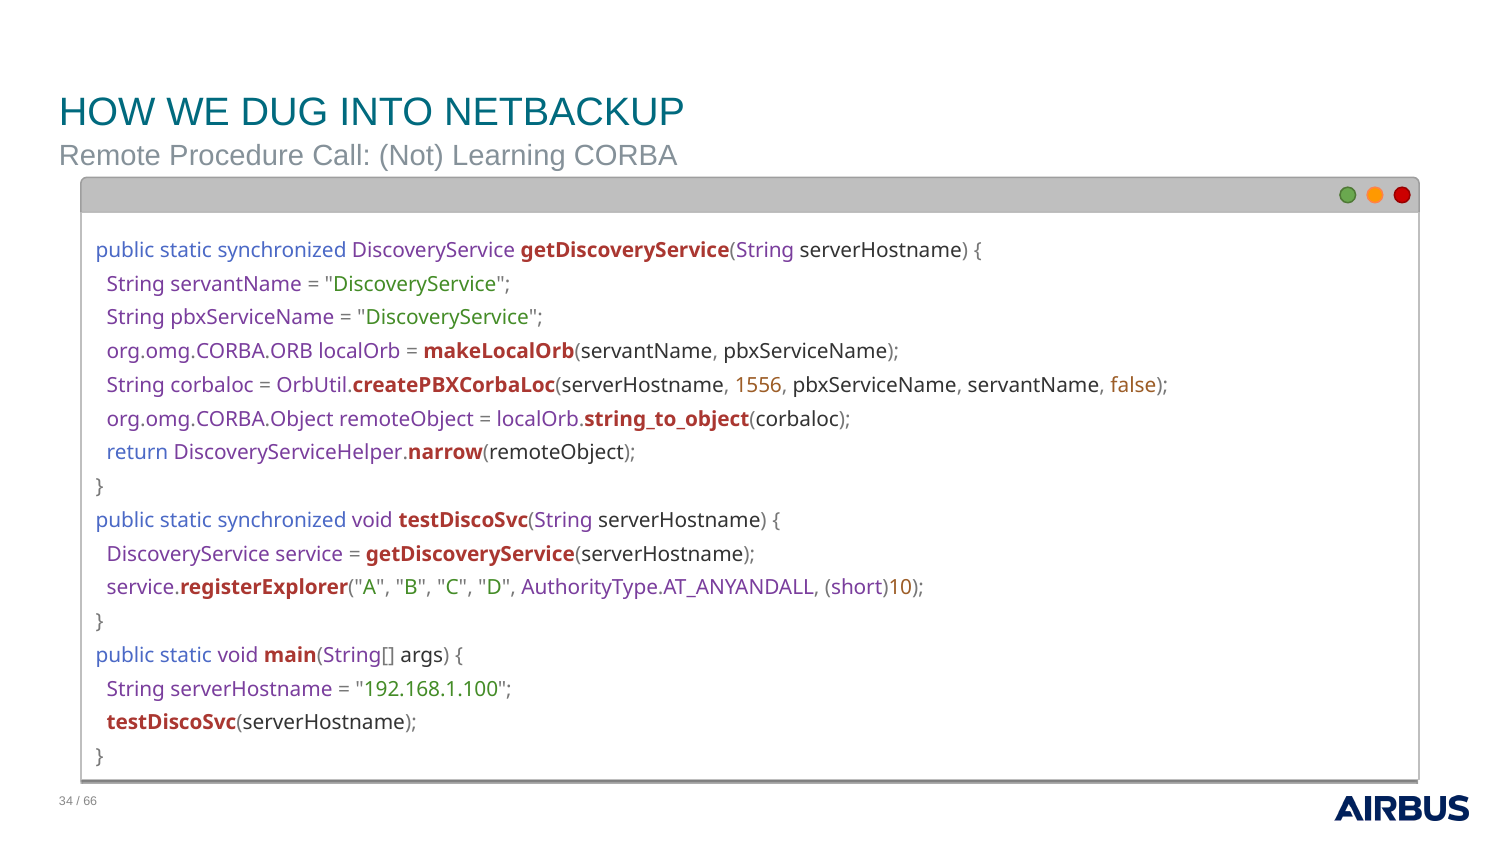

# HOW WE DUG INTO NETBACKUP Remote Procedure Call: (Not) Learning CORBA
public static synchronized DiscoveryService getDiscoveryService(String serverHostname) {
 String servantName = "DiscoveryService";
 String pbxServiceName = "DiscoveryService";
 org.omg.CORBA.ORB localOrb = makeLocalOrb(servantName, pbxServiceName);
 String corbaloc = OrbUtil.createPBXCorbaLoc(serverHostname, 1556, pbxServiceName, servantName, false);
 org.omg.CORBA.Object remoteObject = localOrb.string_to_object(corbaloc);
 return DiscoveryServiceHelper.narrow(remoteObject);
}
public static synchronized void testDiscoSvc(String serverHostname) {
 DiscoveryService service = getDiscoveryService(serverHostname);
 service.registerExplorer("A", "B", "C", "D", AuthorityType.AT_ANYANDALL, (short)10);
}
public static void main(String[] args) {
 String serverHostname = "192.168.1.100";
 testDiscoSvc(serverHostname);
}